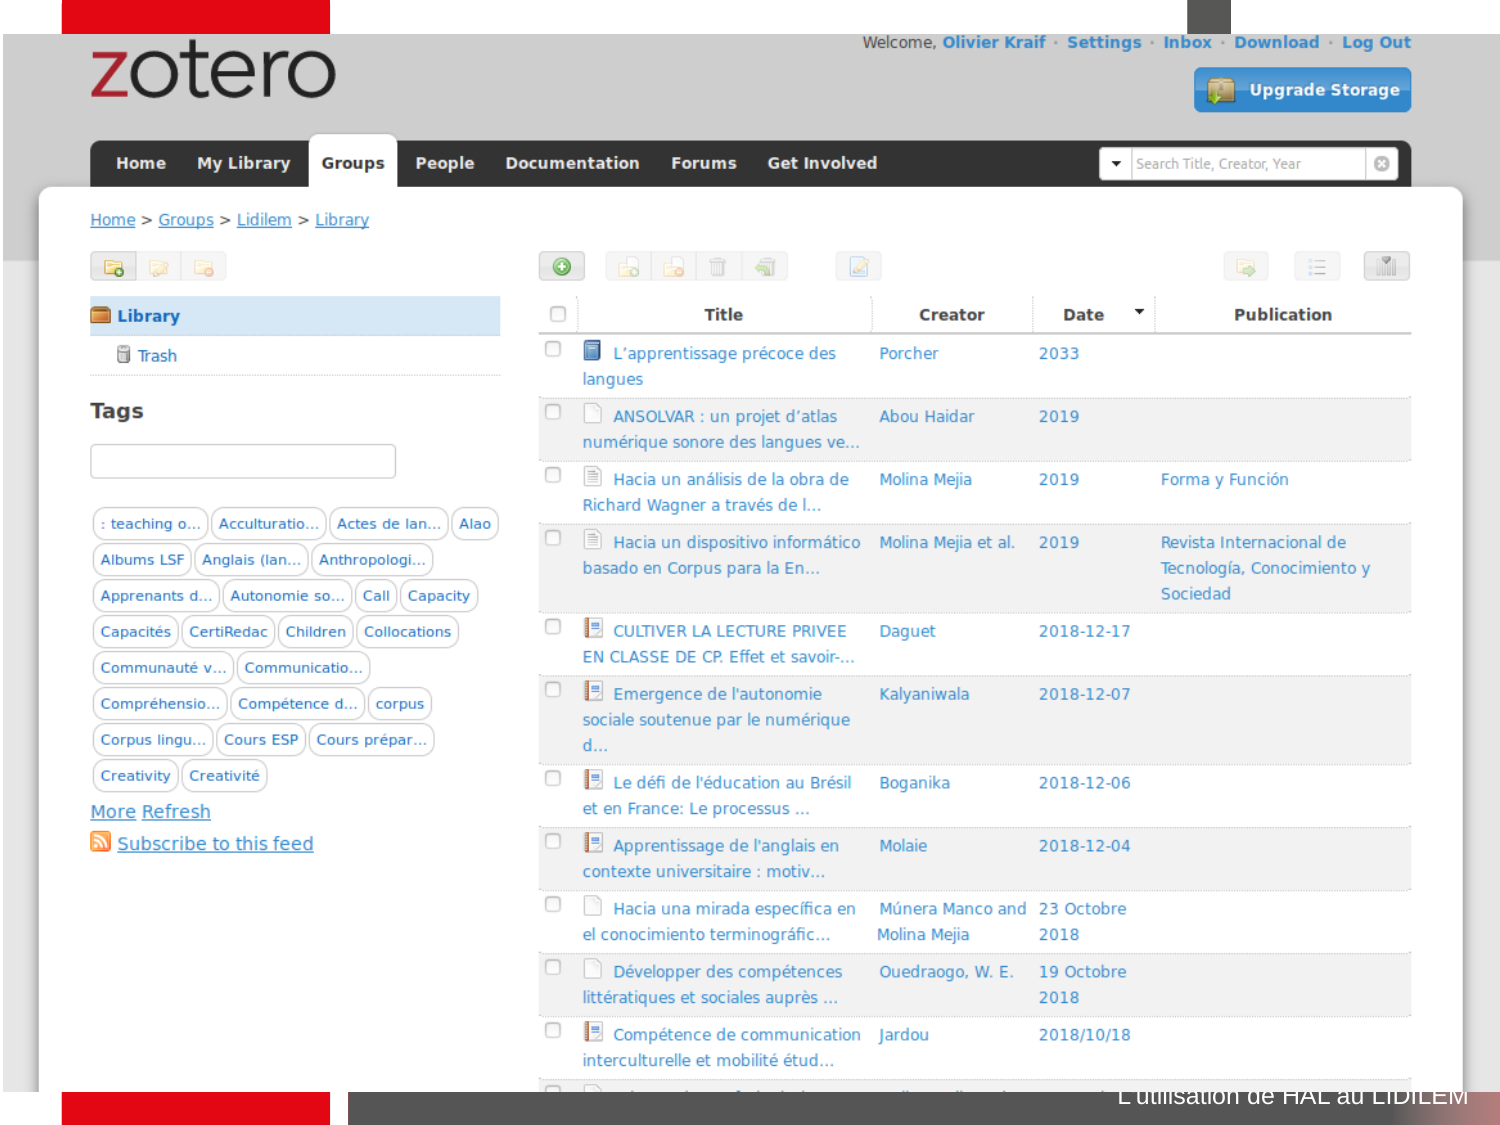

# Jusqu'en 2018
Utilisation d'une bibliothèque de groupe sur Zotero
L'utilisation de HAL au LIDILEM